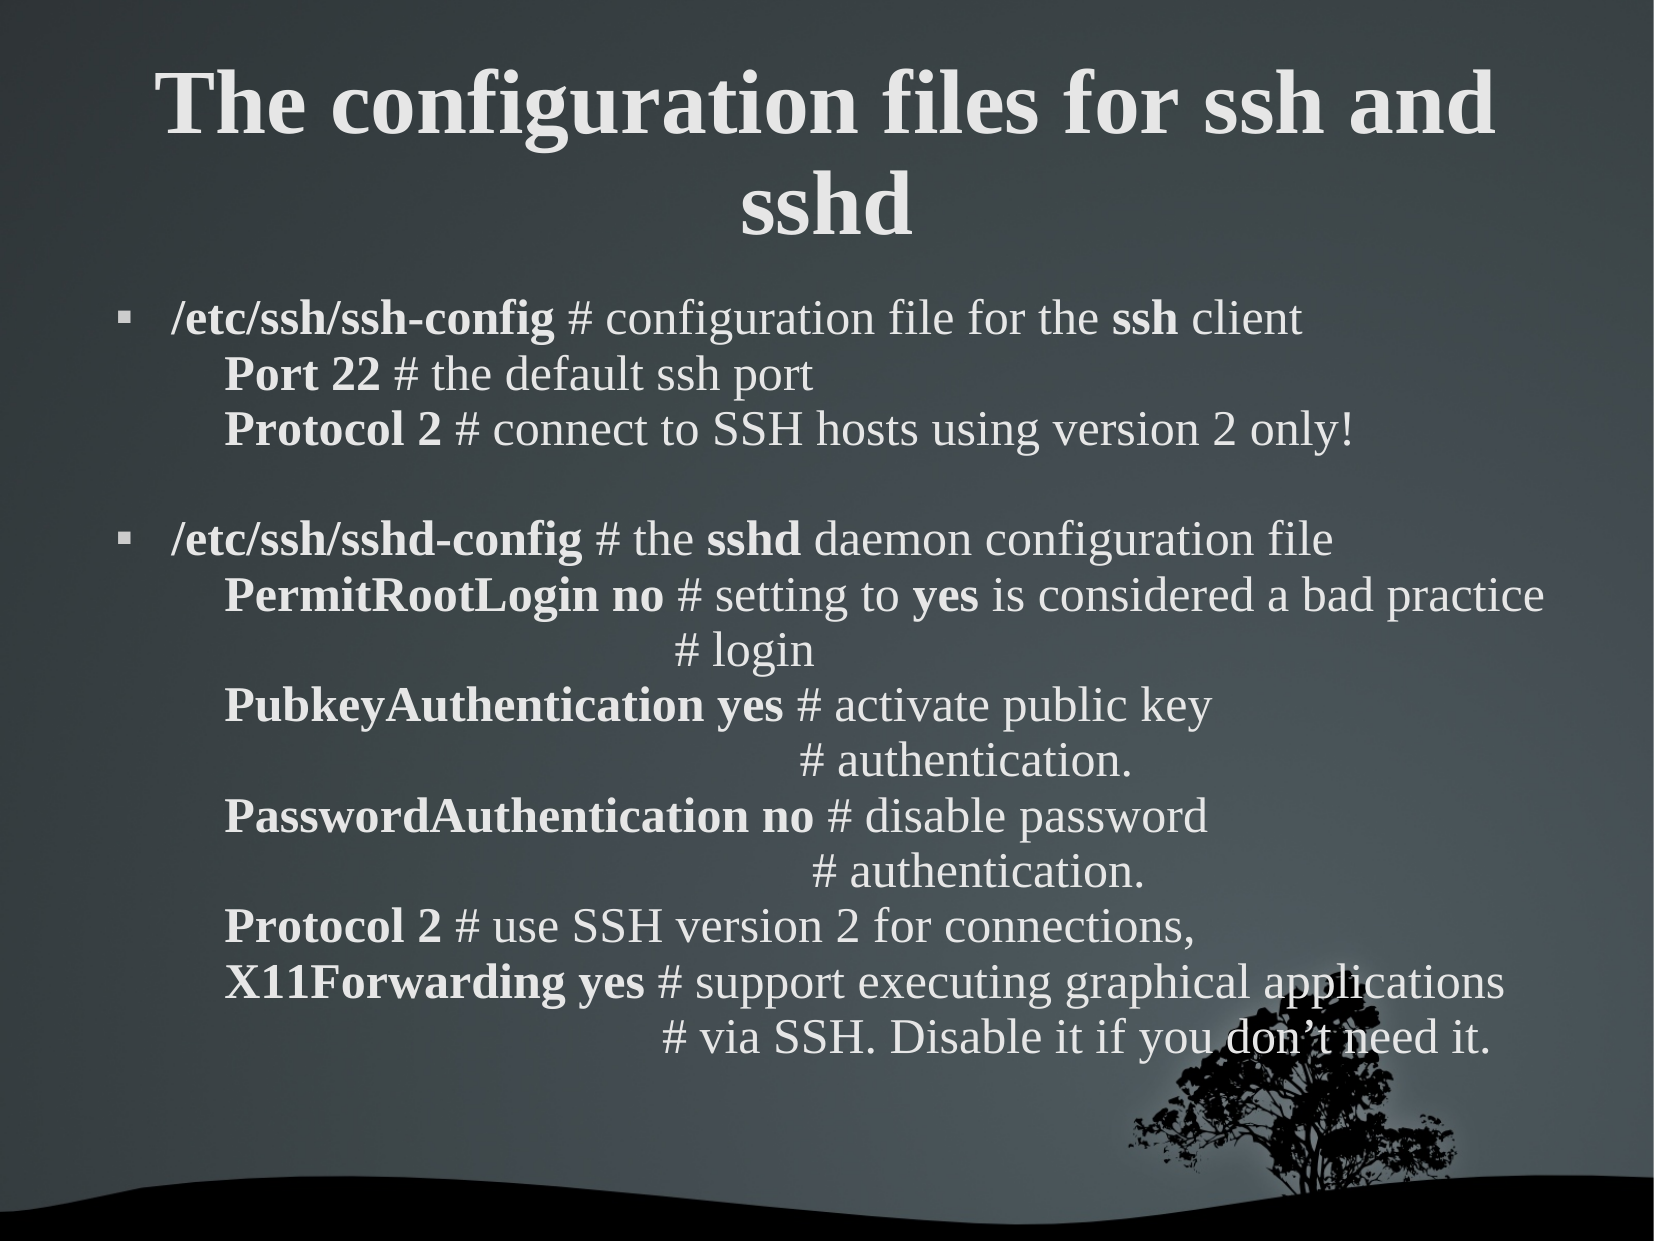

# The configuration files for ssh and sshd
/etc/ssh/ssh-config # configuration file for the ssh client
Port 22 # the default ssh port
Protocol 2 # connect to SSH hosts using version 2 only!
/etc/ssh/sshd-config # the sshd daemon configuration file
PermitRootLogin no # setting to yes is considered a bad practice # login
PubkeyAuthentication yes # activate public key # authentication.
PasswordAuthentication no # disable password # authentication.
Protocol 2 # use SSH version 2 for connections,
X11Forwarding yes # support executing graphical applications # via SSH. Disable it if you don’t need it.